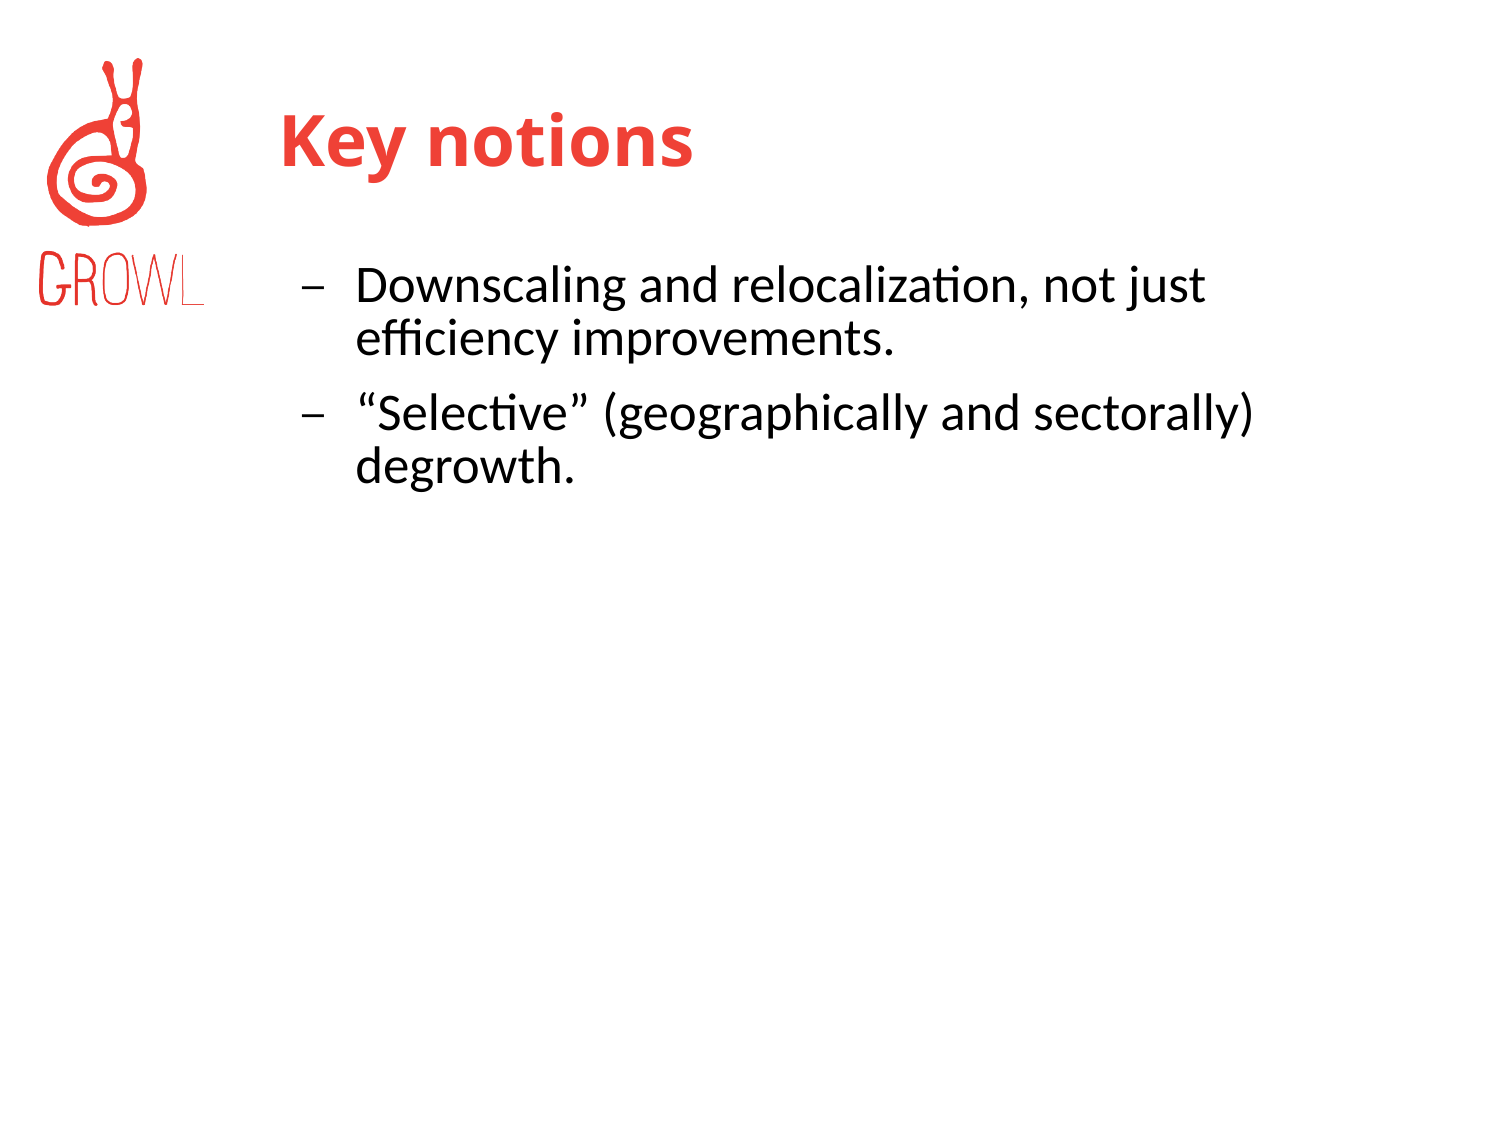

# Key notions
Downscaling and relocalization, not just efficiency improvements.
“Selective” (geographically and sectorally) degrowth.